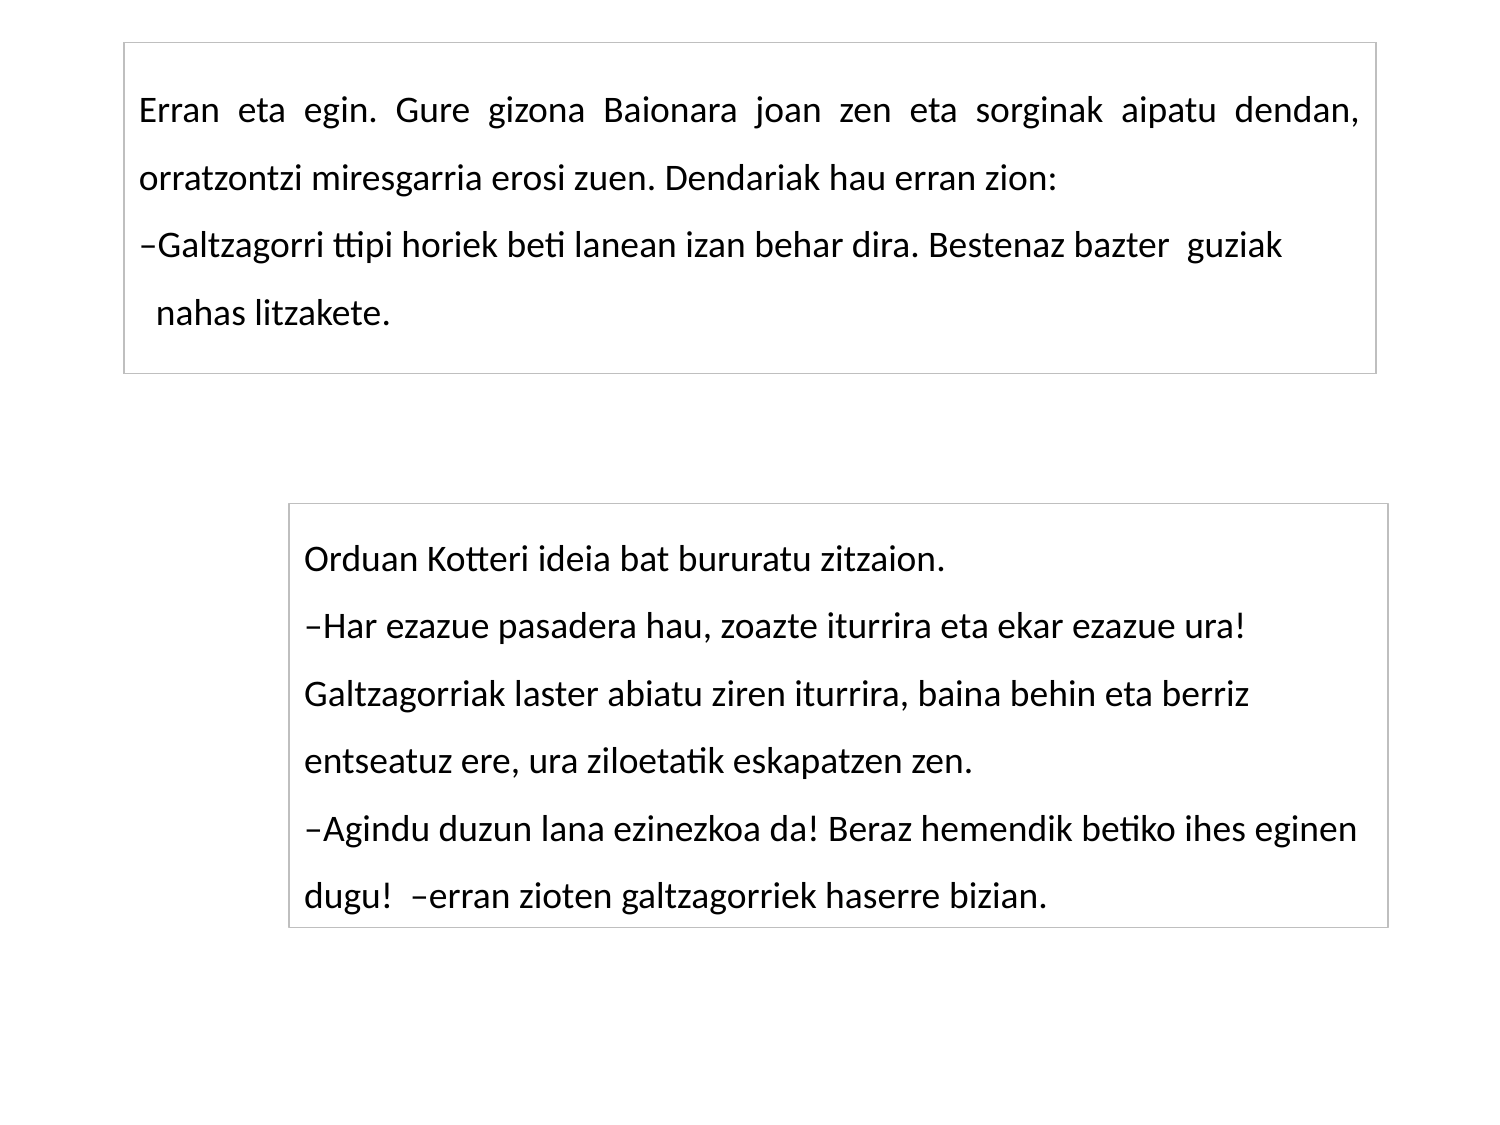

Erran eta egin. Gure gizona Baionara joan zen eta sorginak aipatu dendan, orratzontzi miresgarria erosi zuen. Dendariak hau erran zion:
–Galtzagorri ttipi horiek beti lanean izan behar dira. Bestenaz bazter guziak
 nahas litzakete.
Orduan Kotteri ideia bat bururatu zitzaion.
–Har ezazue pasadera hau, zoazte iturrira eta ekar ezazue ura!
Galtzagorriak laster abiatu ziren iturrira, baina behin eta berriz entseatuz ere, ura ziloetatik eskapatzen zen.
–Agindu duzun lana ezinezkoa da! Beraz hemendik betiko ihes eginen dugu! –erran zioten galtzagorriek haserre bizian.